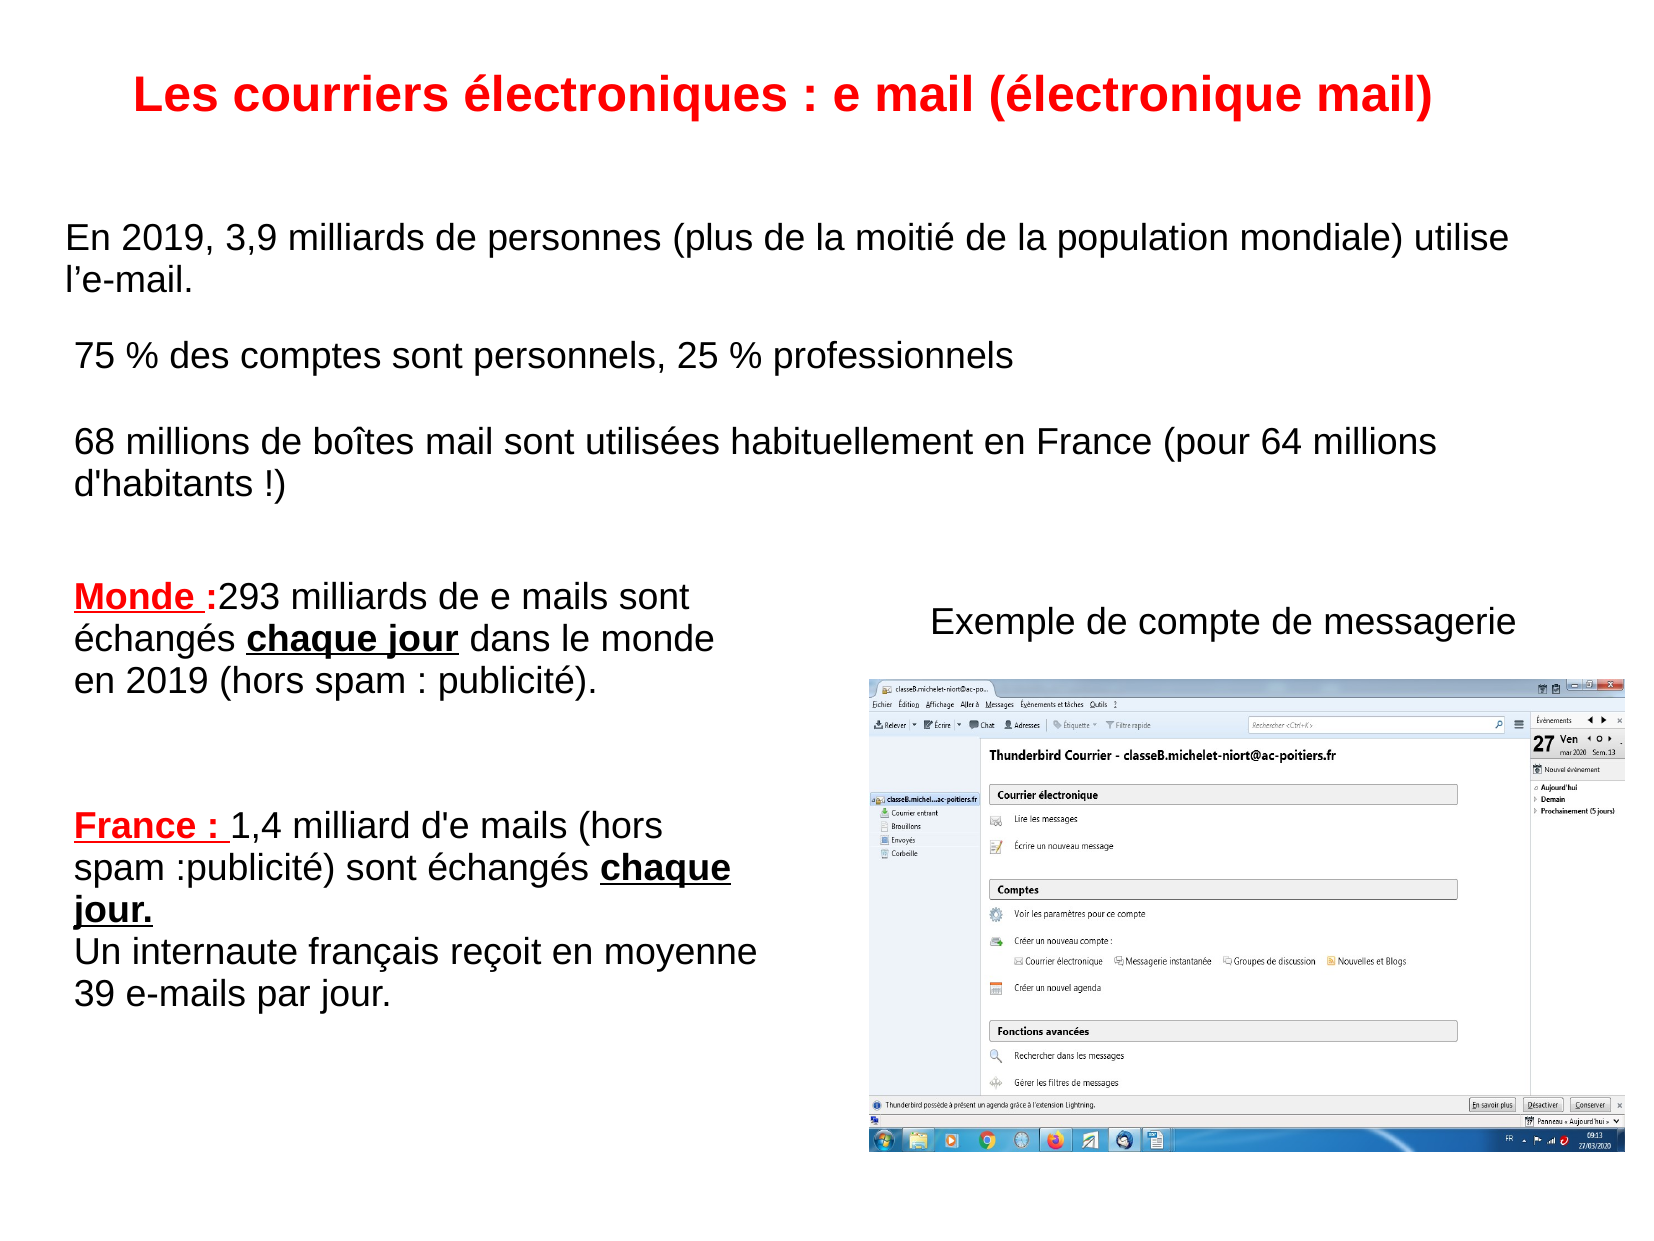

Les courriers électroniques : e mail (électronique mail)
En 2019, 3,9 milliards de personnes (plus de la moitié de la population mondiale) utilise l’e-mail.
75 % des comptes sont personnels, 25 % professionnels
68 millions de boîtes mail sont utilisées habituellement en France (pour 64 millions d'habitants !)
Monde :293 milliards de e mails sont échangés chaque jour dans le monde en 2019 (hors spam : publicité).
Exemple de compte de messagerie
France : 1,4 milliard d'e mails (hors spam :publicité) sont échangés chaque jour.
Un internaute français reçoit en moyenne 39 e-mails par jour.